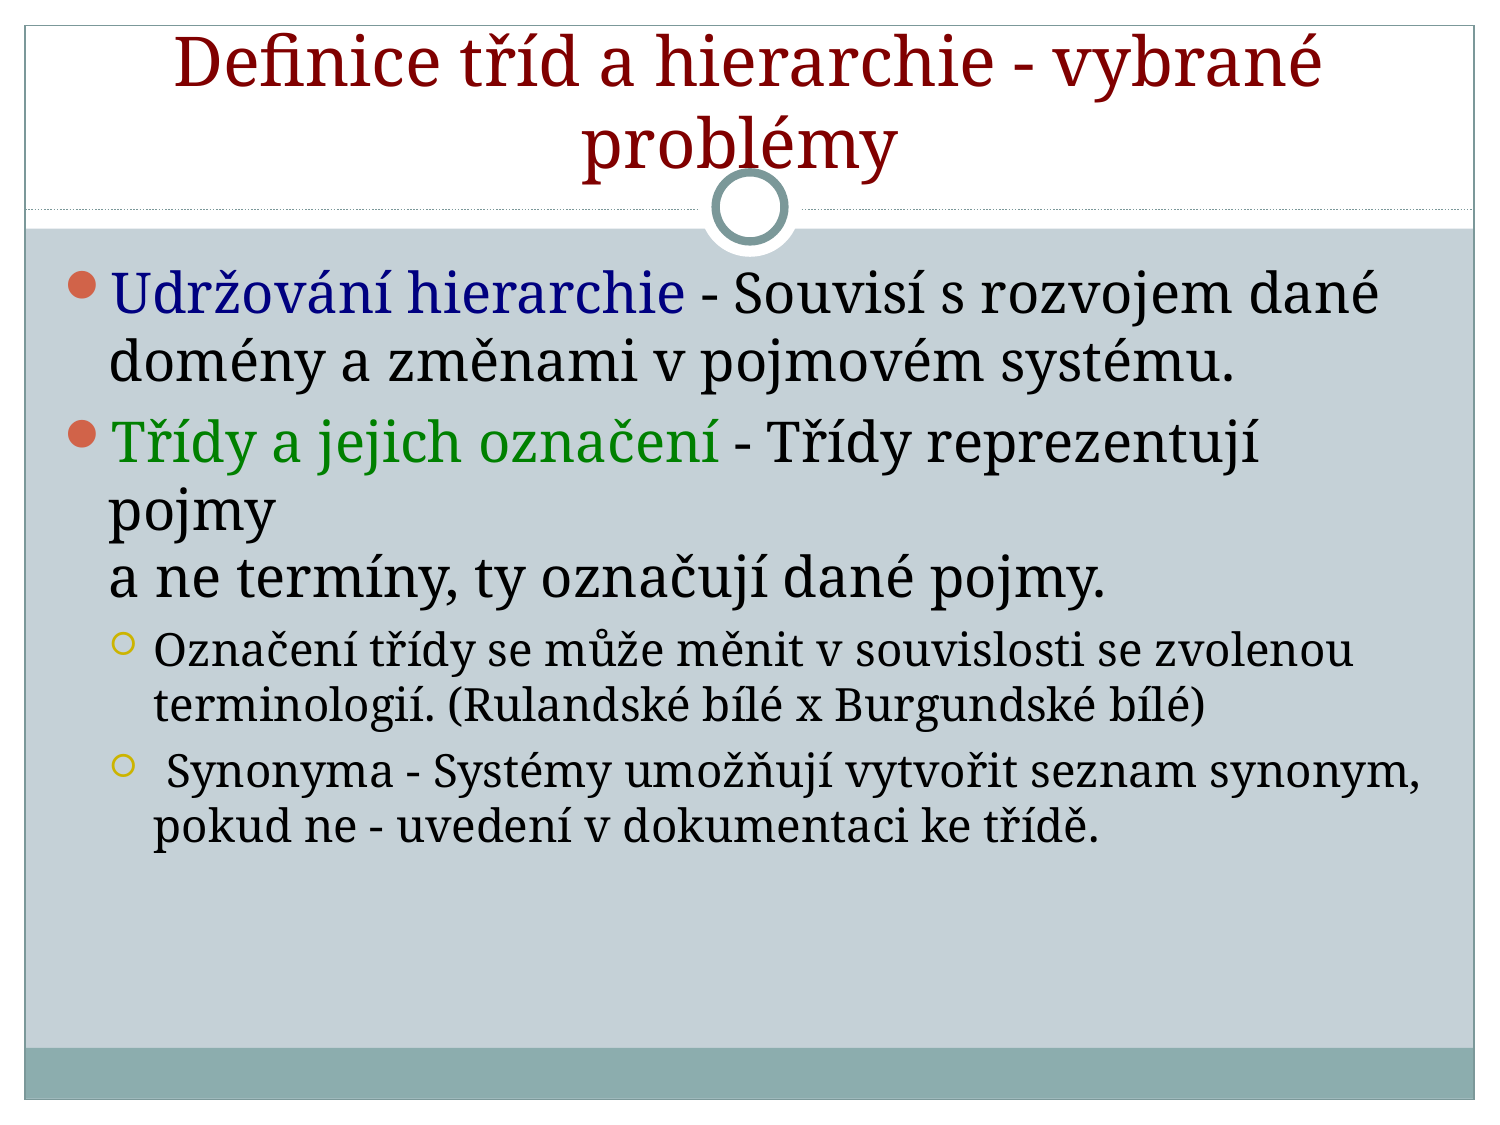

# Definice tříd a hierarchie - vybrané problémy
Udržování hierarchie - Souvisí s rozvojem dané domény a změnami v pojmovém systému.
Třídy a jejich označení - Třídy reprezentují pojmy
a ne termíny, ty označují dané pojmy.
Označení třídy se může měnit v souvislosti se zvolenou terminologií. (Rulandské bílé x Burgundské bílé)
 Synonyma - Systémy umožňují vytvořit seznam synonym, pokud ne - uvedení v dokumentaci ke třídě.